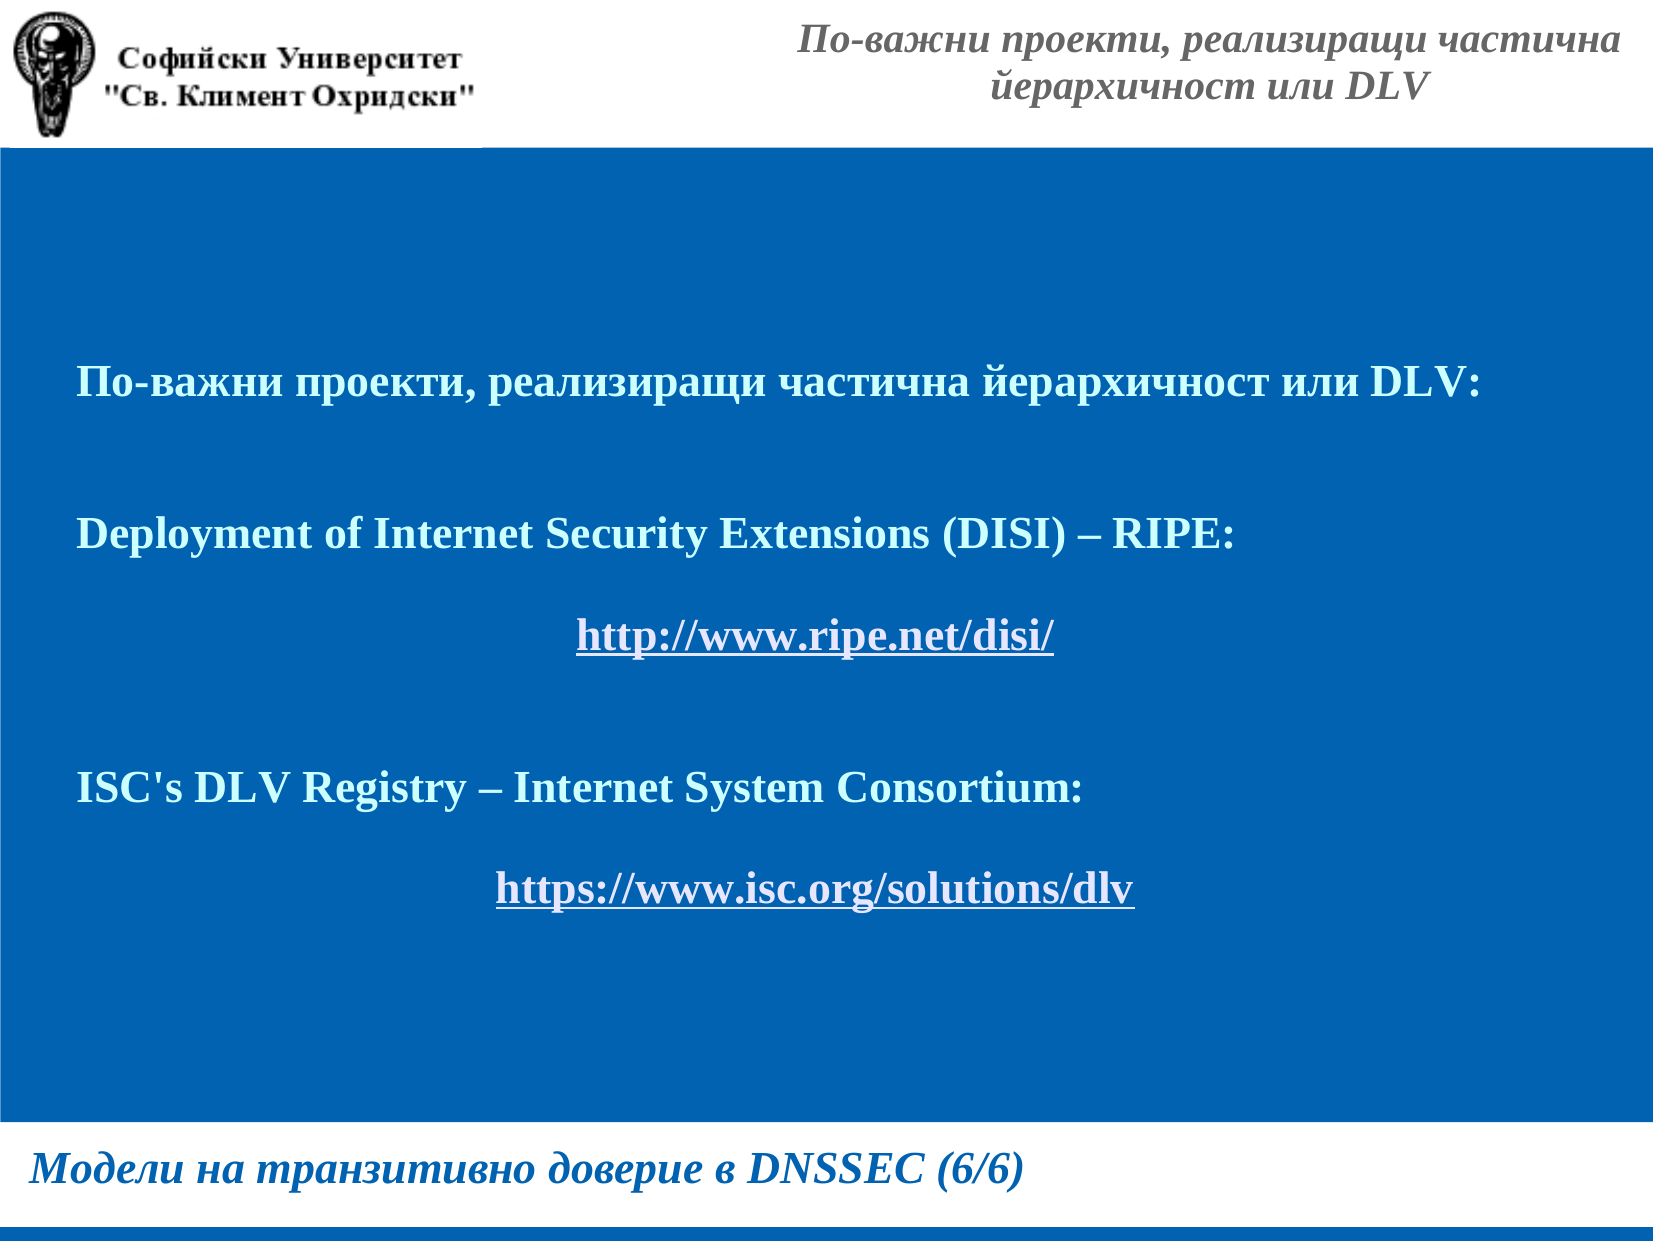

# По-важни проекти, реализиращи частична йерархичност или DLV
По-важни проекти, реализиращи частична йерархичност или DLV:
Deployment of Internet Security Extensions (DISI) – RIPE:
http://www.ripe.net/disi/
ISC's DLV Registry – Internet System Consortium:
https://www.isc.org/solutions/dlv
Модели на транзитивно доверие в DNSSEC (6/6)